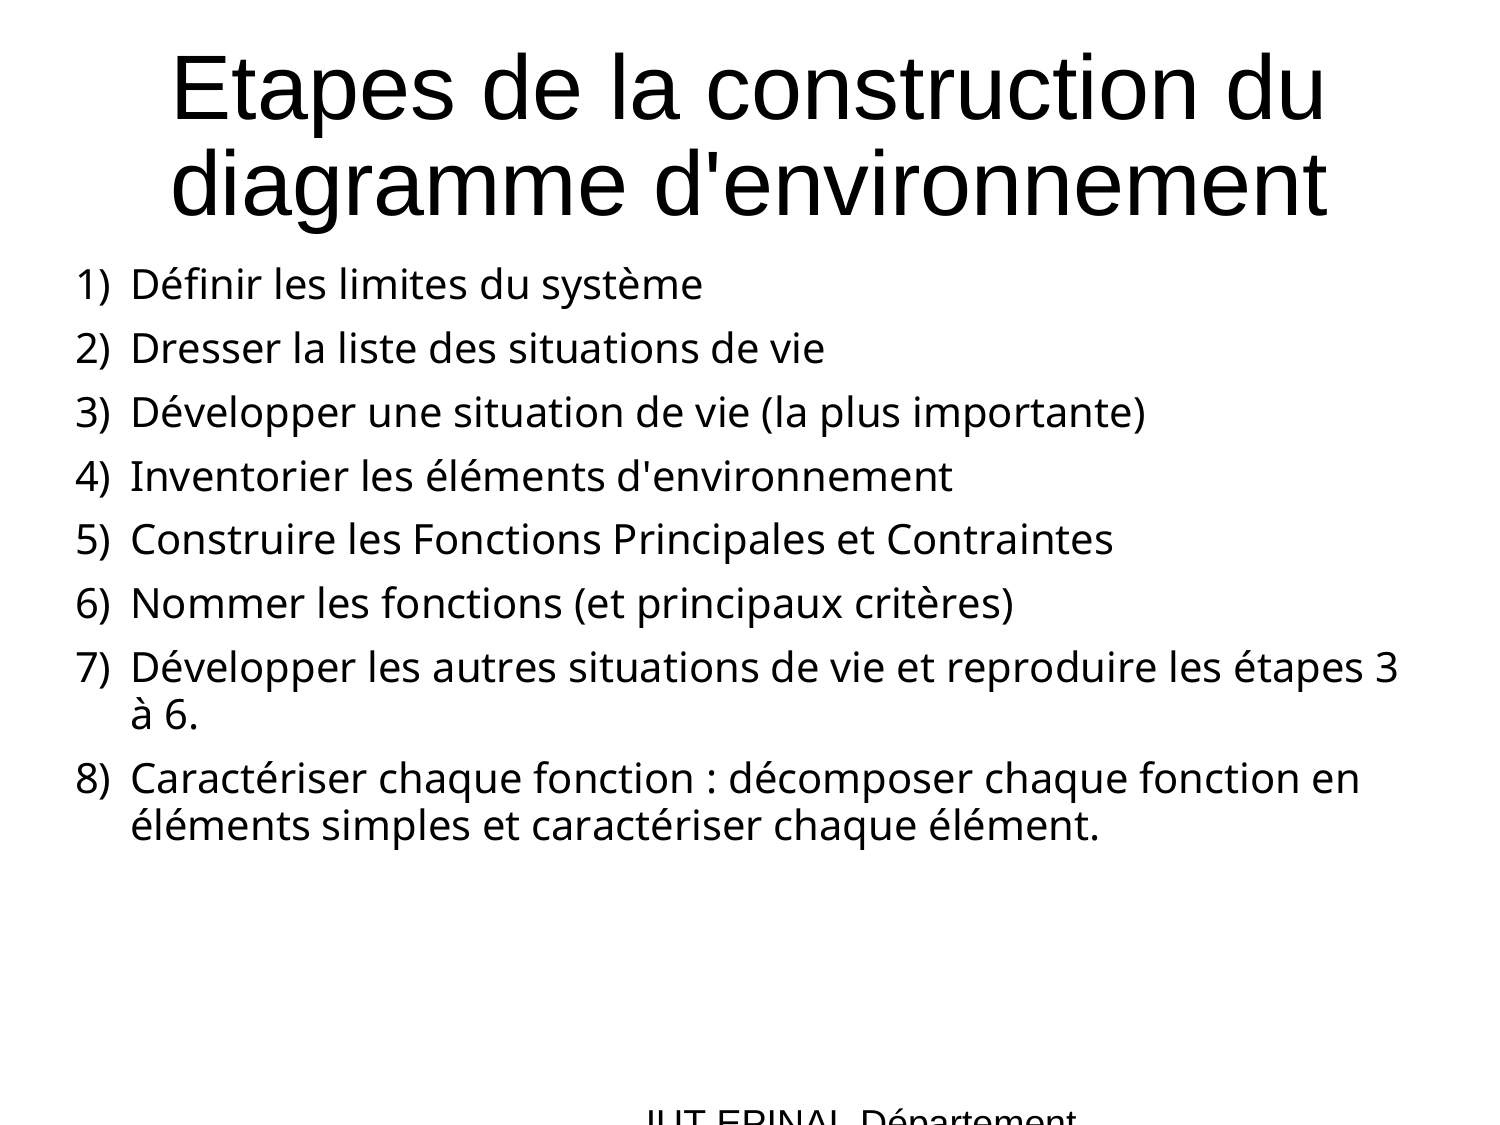

# Etapes de la construction du diagramme d'environnement
Définir les limites du système
Dresser la liste des situations de vie
Développer une situation de vie (la plus importante)
Inventorier les éléments d'environnement
Construire les Fonctions Principales et Contraintes
Nommer les fonctions (et principaux critères)
Développer les autres situations de vie et reproduire les étapes 3 à 6.
Caractériser chaque fonction : décomposer chaque fonction en éléments simples et caractériser chaque élément.